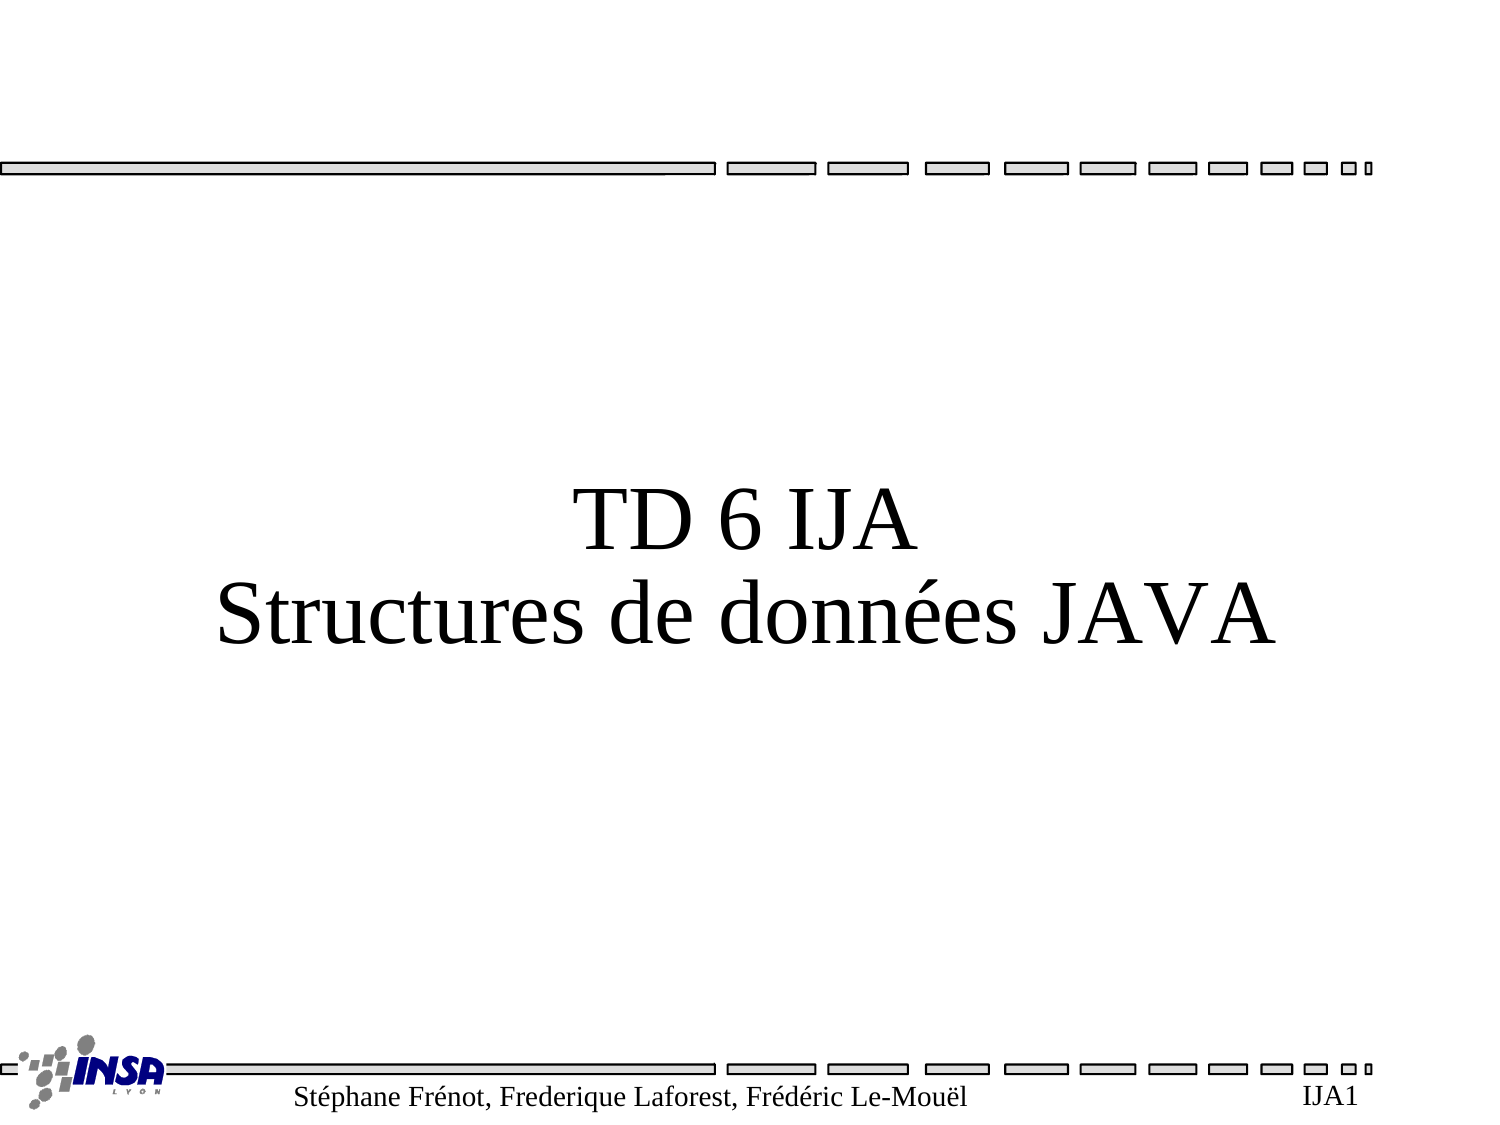

# TD 6 IJA Structures de données JAVA